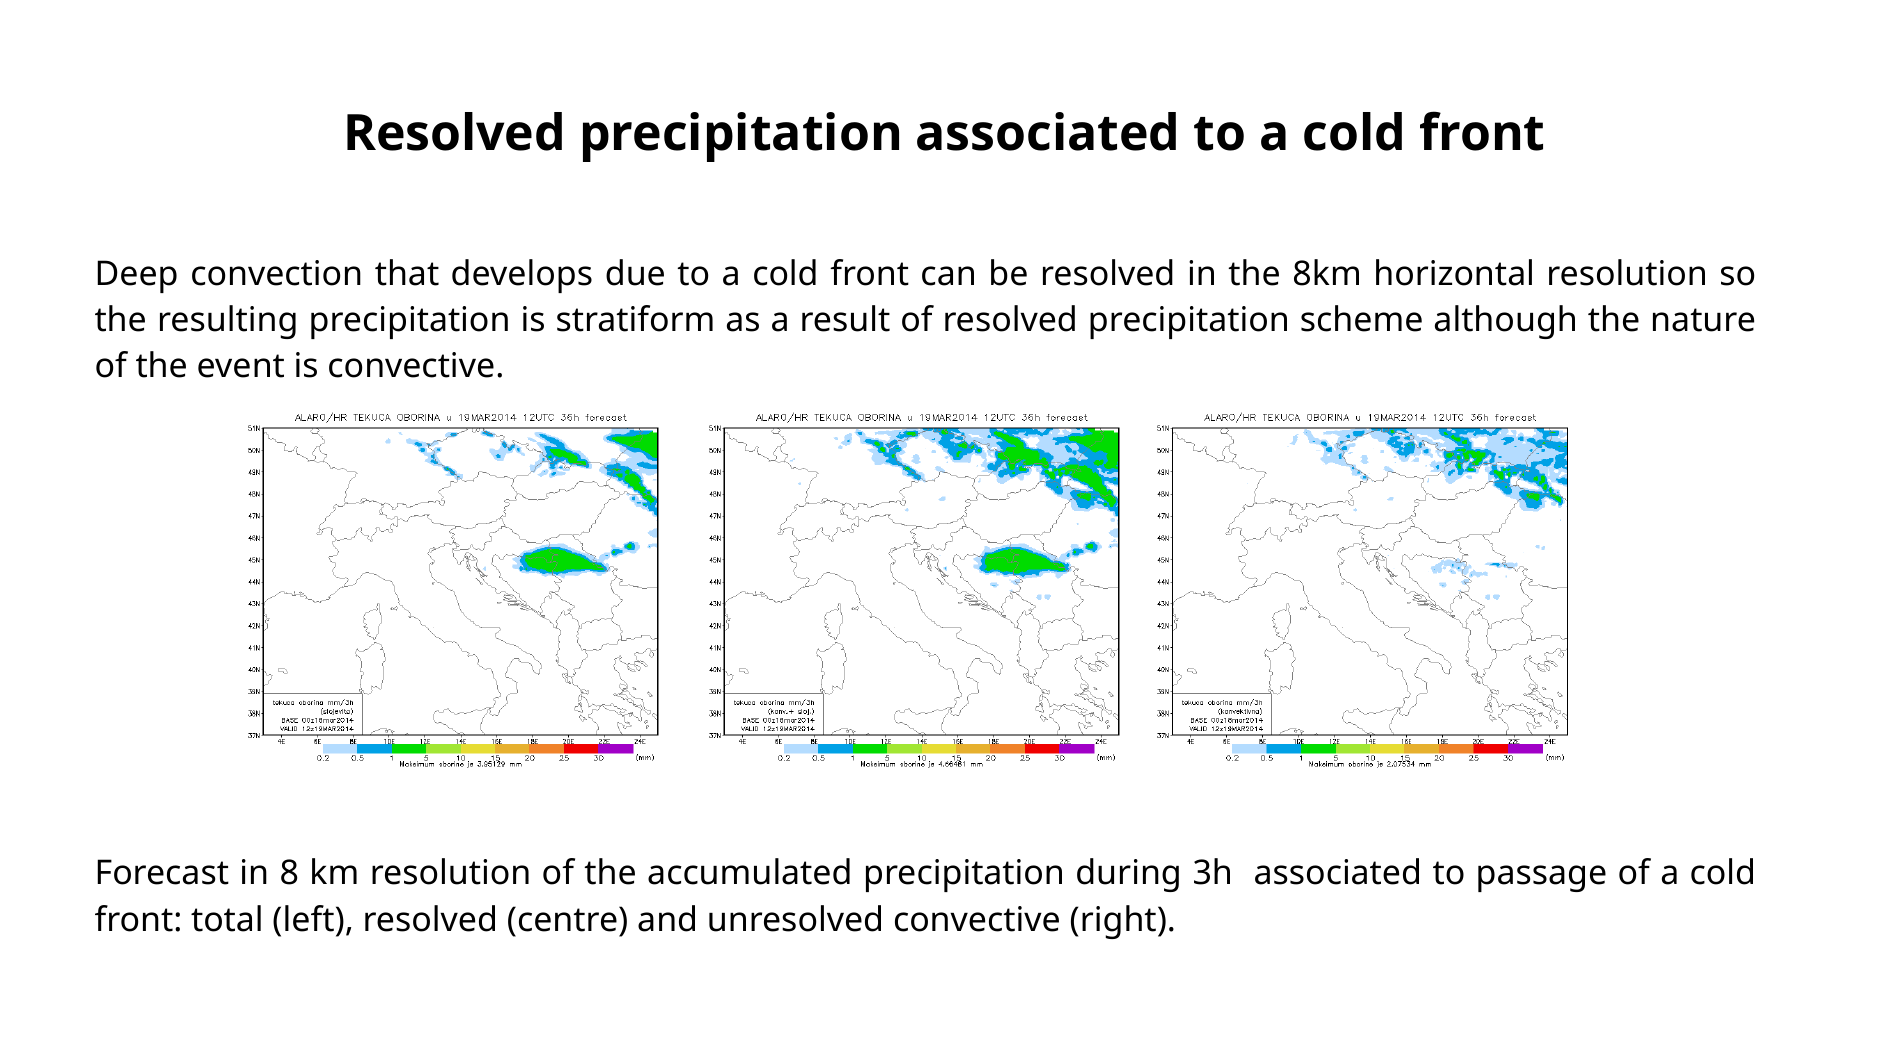

# Resolved precipitation associated to a cold front
Deep convection that develops due to a cold front can be resolved in the 8km horizontal resolution so the resulting precipitation is stratiform as a result of resolved precipitation scheme although the nature of the event is convective.
Forecast in 8 km resolution of the accumulated precipitation during 3h associated to passage of a cold front: total (left), resolved (centre) and unresolved convective (right).